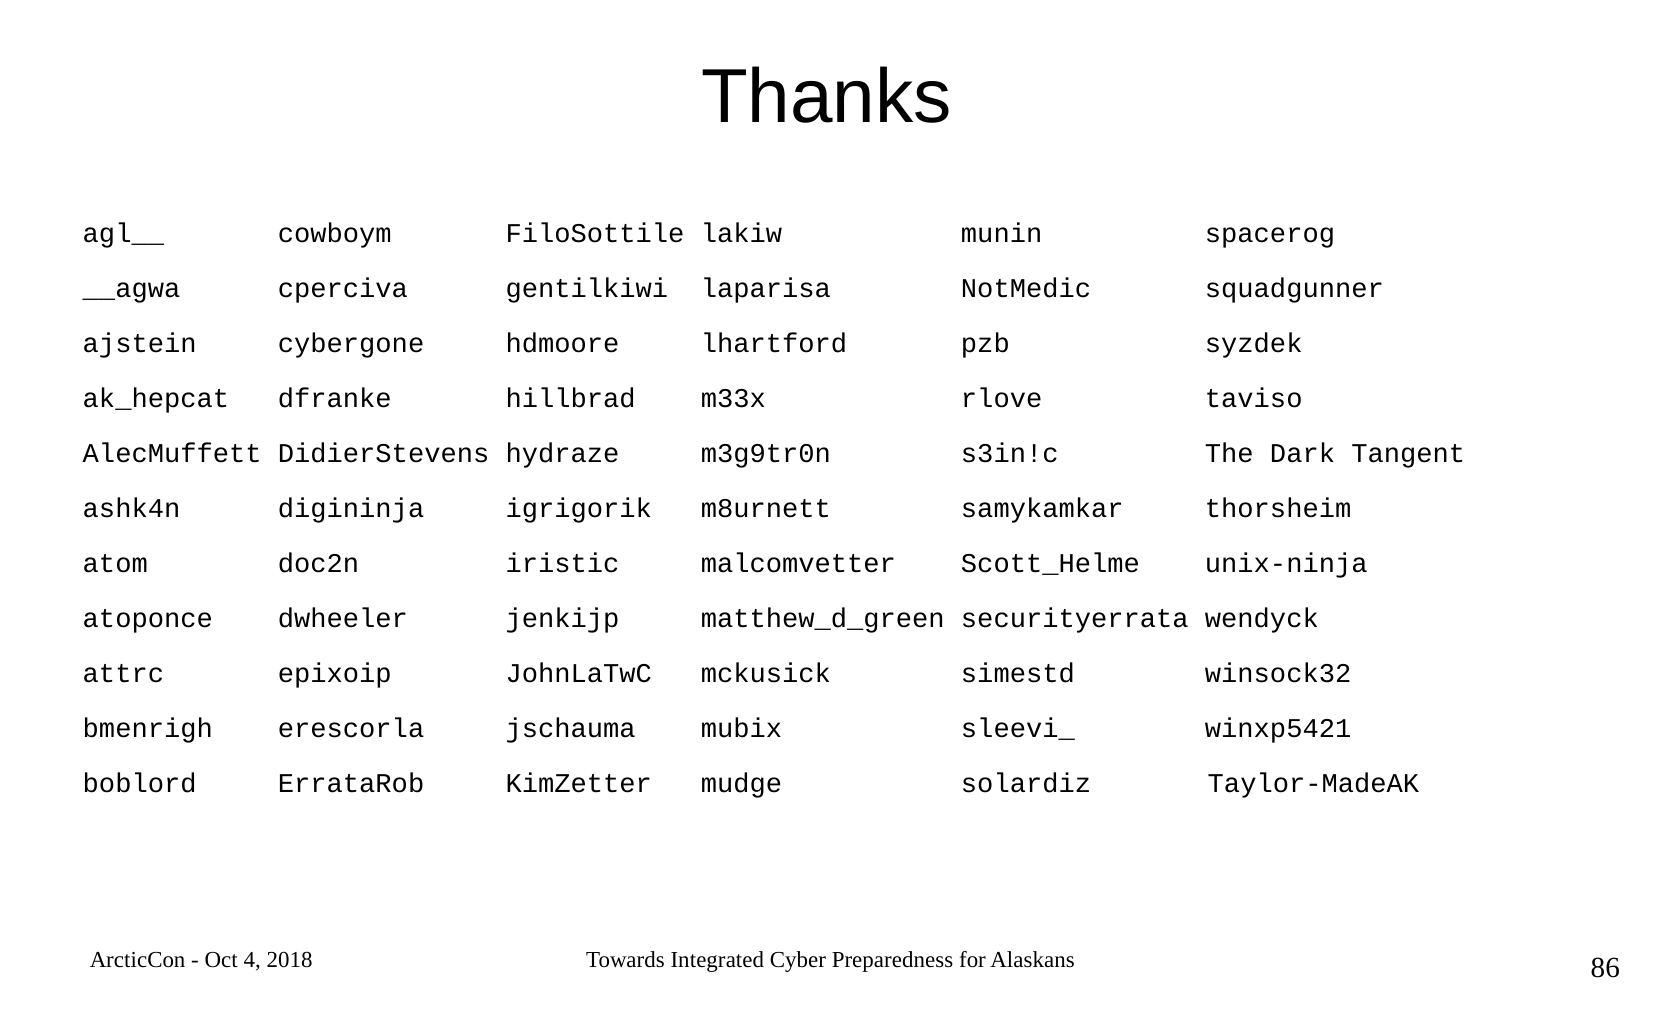

# Thanks
agl__ cowboym FiloSottile lakiw munin spacerog
__agwa cperciva gentilkiwi laparisa NotMedic squadgunner
ajstein cybergone hdmoore lhartford pzb syzdek
ak_hepcat dfranke hillbrad m33x rlove taviso
AlecMuffett DidierStevens hydraze m3g9tr0n s3in!c The Dark Tangent
ashk4n digininja igrigorik m8urnett samykamkar thorsheim
atom doc2n iristic malcomvetter Scott_Helme unix-ninja
atoponce dwheeler jenkijp matthew_d_green securityerrata wendyck
attrc epixoip JohnLaTwC mckusick simestd winsock32
bmenrigh erescorla jschauma mubix sleevi_ winxp5421
boblord ErrataRob KimZetter mudge solardiz		Taylor-MadeAK